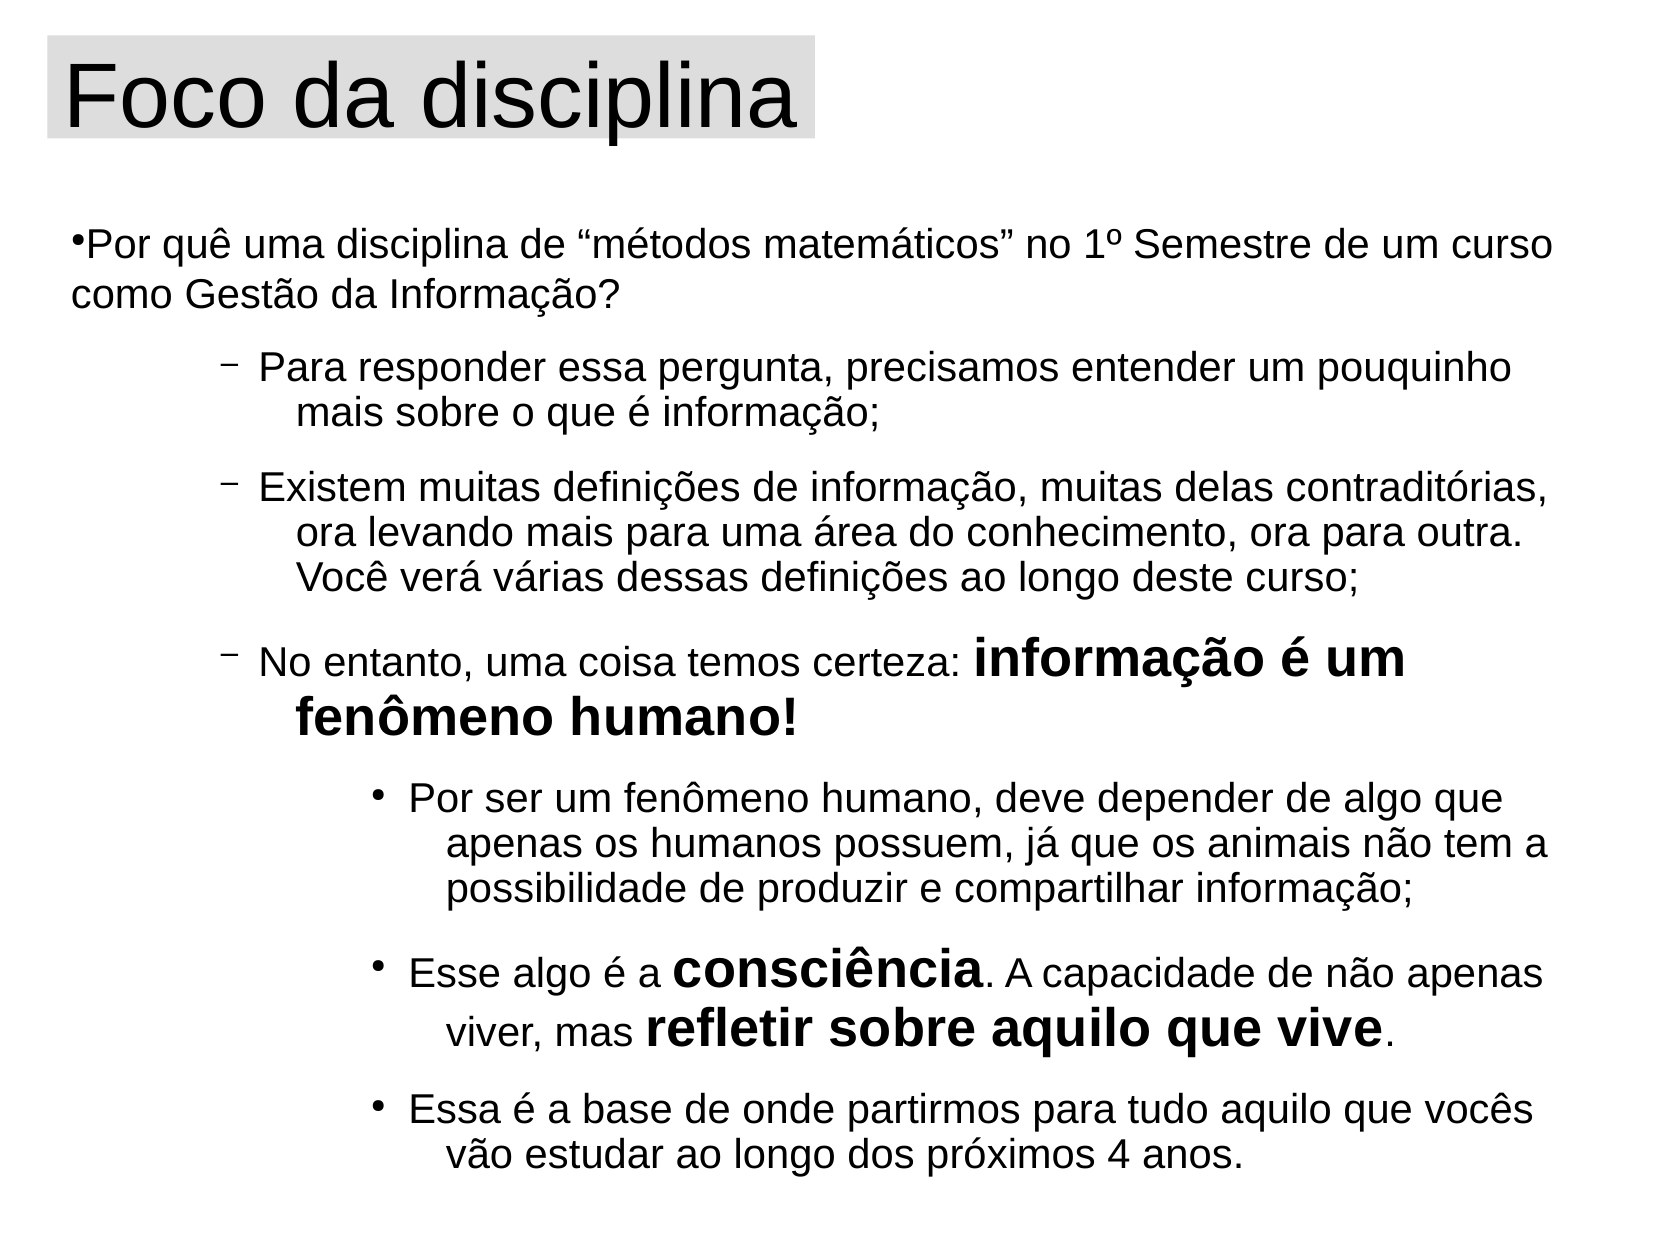

Foco da disciplina
# Por quê uma disciplina de “métodos matemáticos” no 1º Semestre de um curso como Gestão da Informação?
Para responder essa pergunta, precisamos entender um pouquinho mais sobre o que é informação;
Existem muitas definições de informação, muitas delas contraditórias, ora levando mais para uma área do conhecimento, ora para outra. Você verá várias dessas definições ao longo deste curso;
No entanto, uma coisa temos certeza: informação é um fenômeno humano!
Por ser um fenômeno humano, deve depender de algo que apenas os humanos possuem, já que os animais não tem a possibilidade de produzir e compartilhar informação;
Esse algo é a consciência. A capacidade de não apenas viver, mas refletir sobre aquilo que vive.
Essa é a base de onde partirmos para tudo aquilo que vocês vão estudar ao longo dos próximos 4 anos.